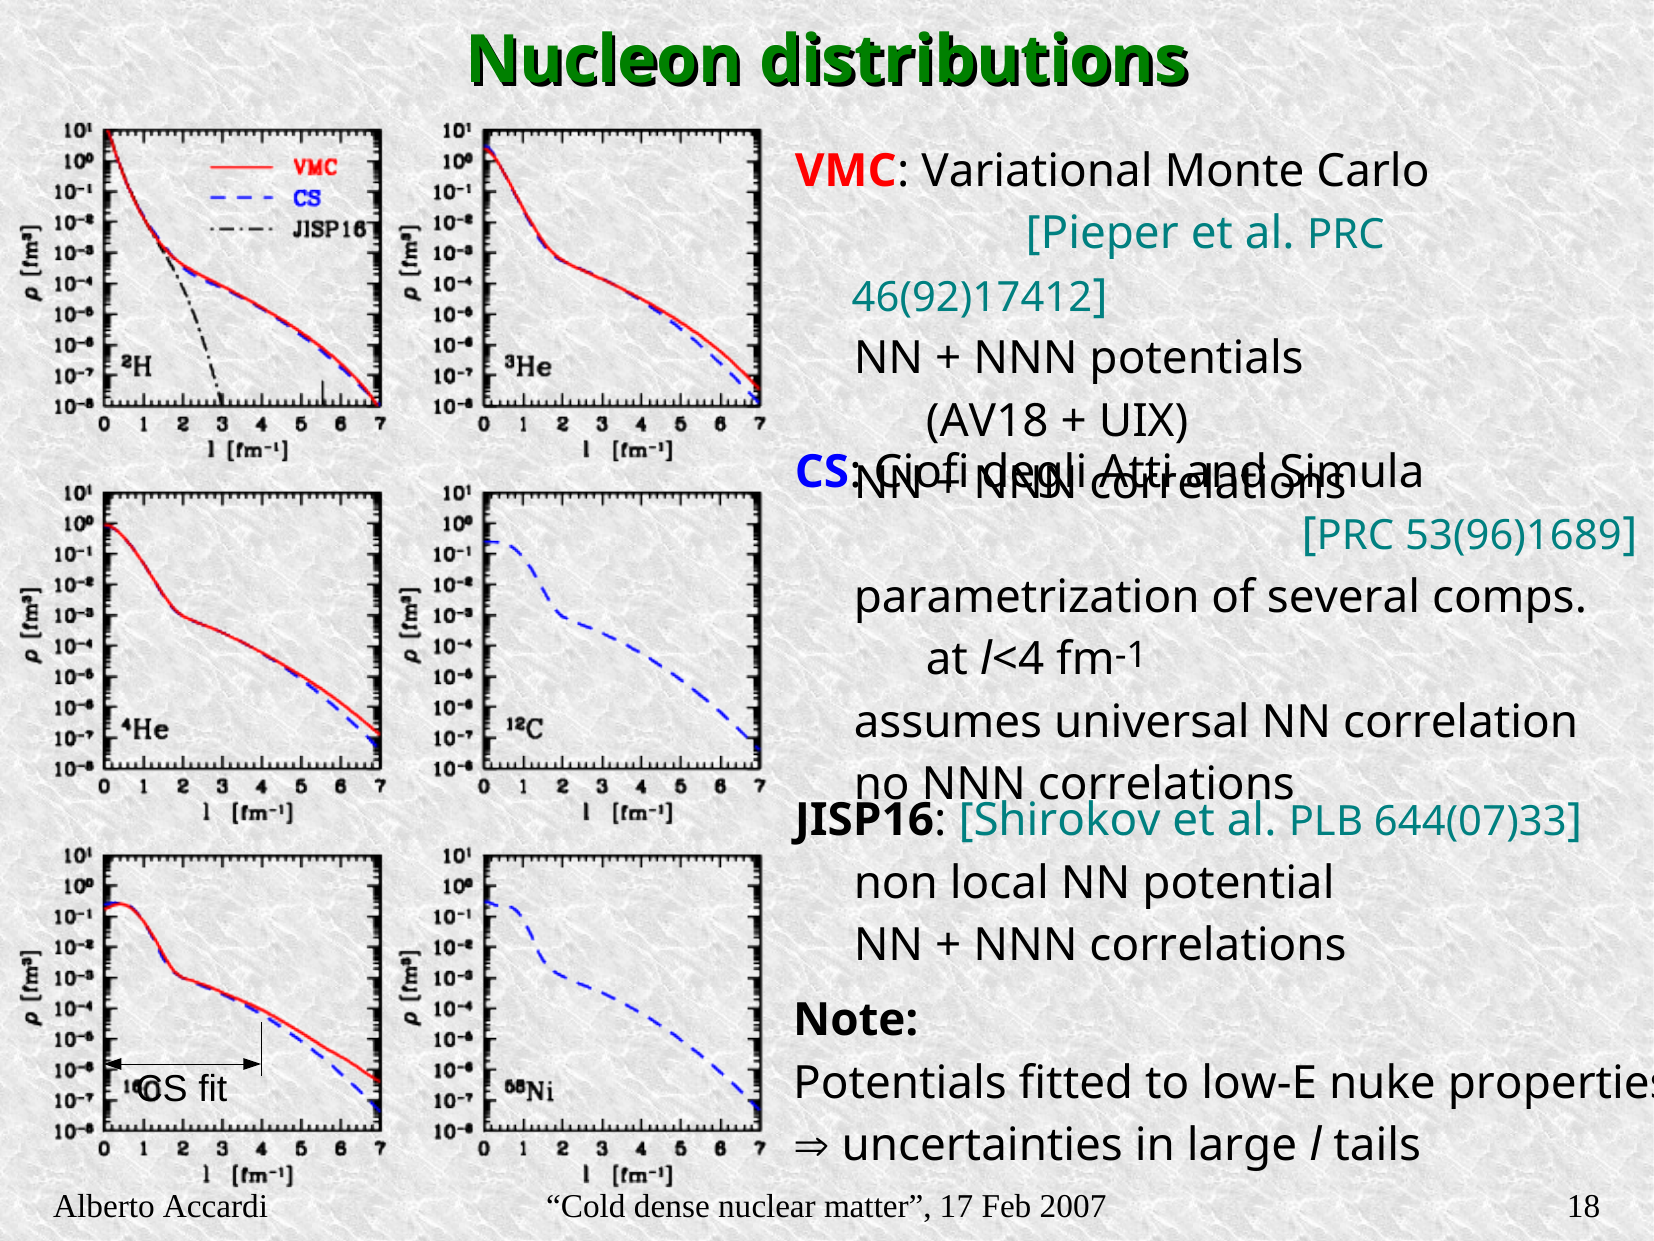

Nucleon distributions
VMC: Variational Monte Carlo
		 [Pieper et al. PRC 46(92)17412]
NN + NNN potentials
(AV18 + UIX)
NN + NNN correlations
CS: Ciofi degli Atti and Simula
						[PRC 53(96)1689]
parametrization of several comps.
at l<4 fm-1
assumes universal NN correlation
no NNN correlations
JISP16: [Shirokov et al. PLB 644(07)33]
non local NN potential
NN + NNN correlations
Note:
Potentials fitted to low-E nuke properties
 uncertainties in large l tails
Alberto Accardi
Padova U.
18